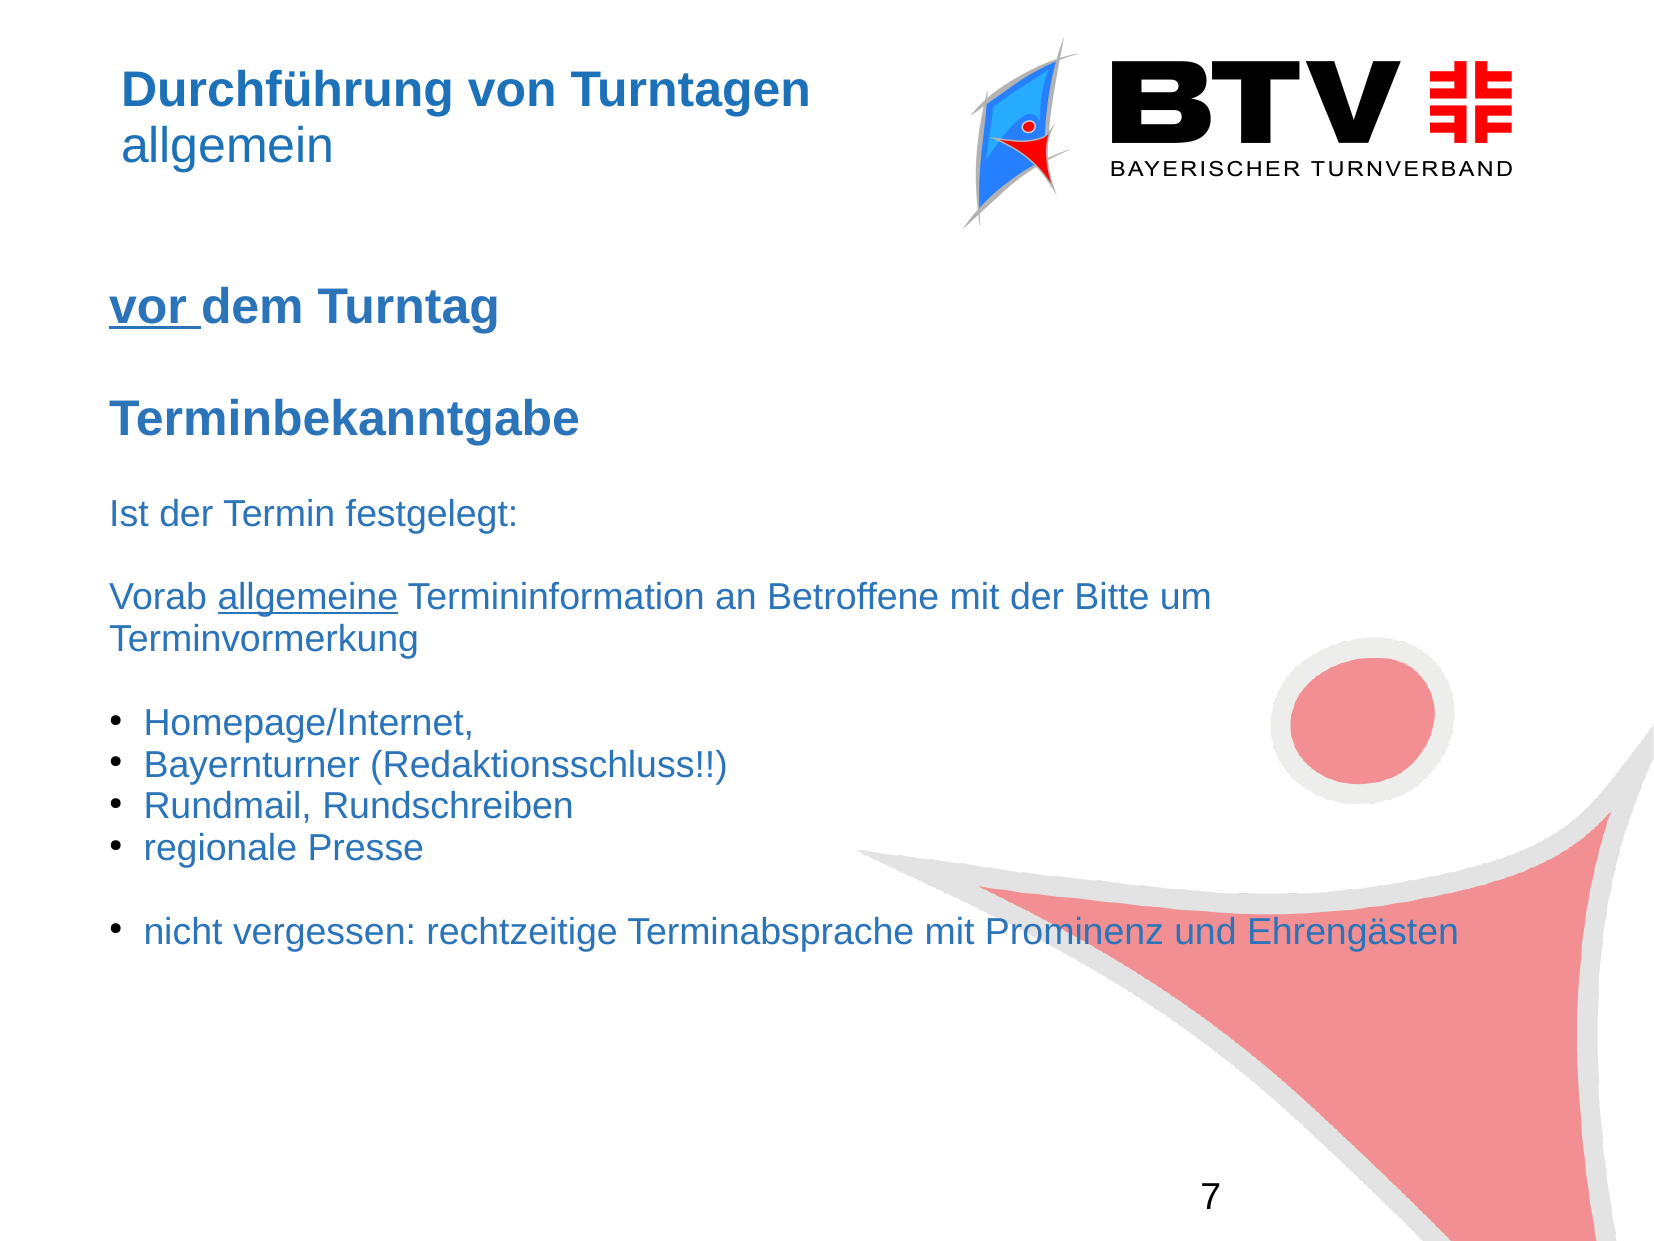

# Durchführung von Turntagen allgemein
vor dem Turntag
Terminbekanntgabe
Ist der Termin festgelegt:
Vorab allgemeine Termininformation an Betroffene mit der Bitte um Terminvormerkung
 Homepage/Internet,
 Bayernturner (Redaktionsschluss!!)
 Rundmail, Rundschreiben
 regionale Presse
 nicht vergessen: rechtzeitige Terminabsprache mit Prominenz und Ehrengästen